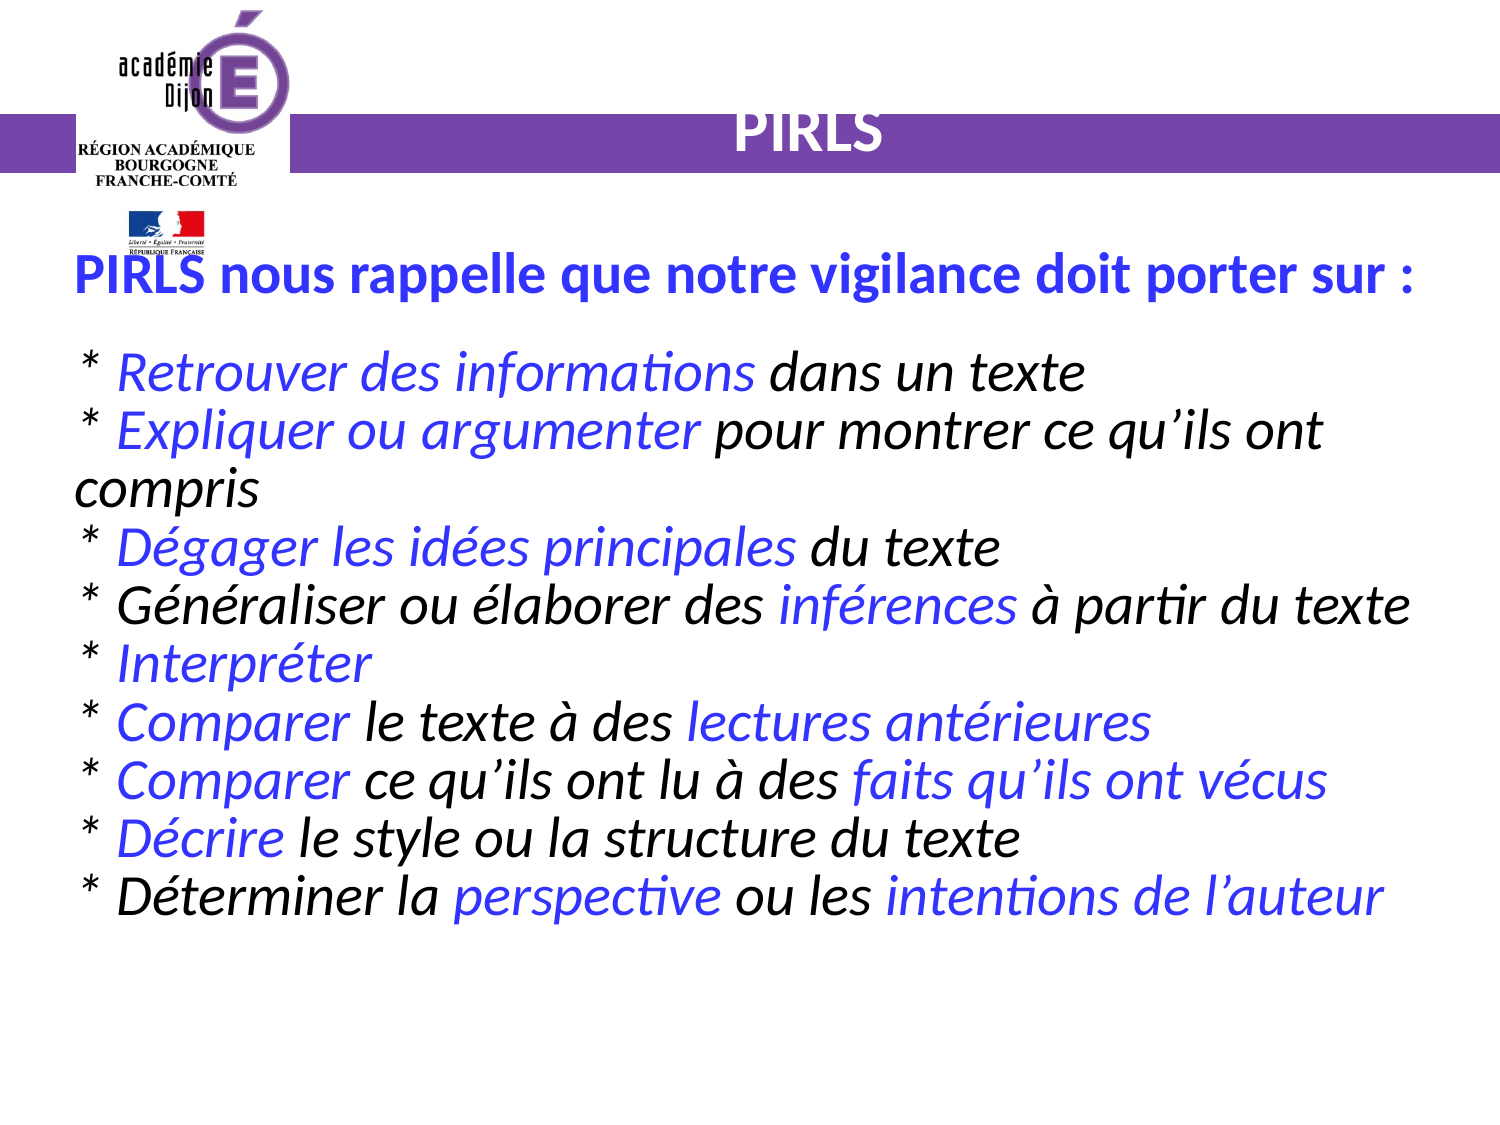

PIRLS
 PIRLS nous rappelle que notre vigilance doit porter sur :
* Retrouver des informations dans un texte
* Expliquer ou argumenter pour montrer ce qu’ils ont compris
* Dégager les idées principales du texte
* Généraliser ou élaborer des inférences à partir du texte
* Interpréter
* Comparer le texte à des lectures antérieures
* Comparer ce qu’ils ont lu à des faits qu’ils ont vécus
* Décrire le style ou la structure du texte
* Déterminer la perspective ou les intentions de l’auteur